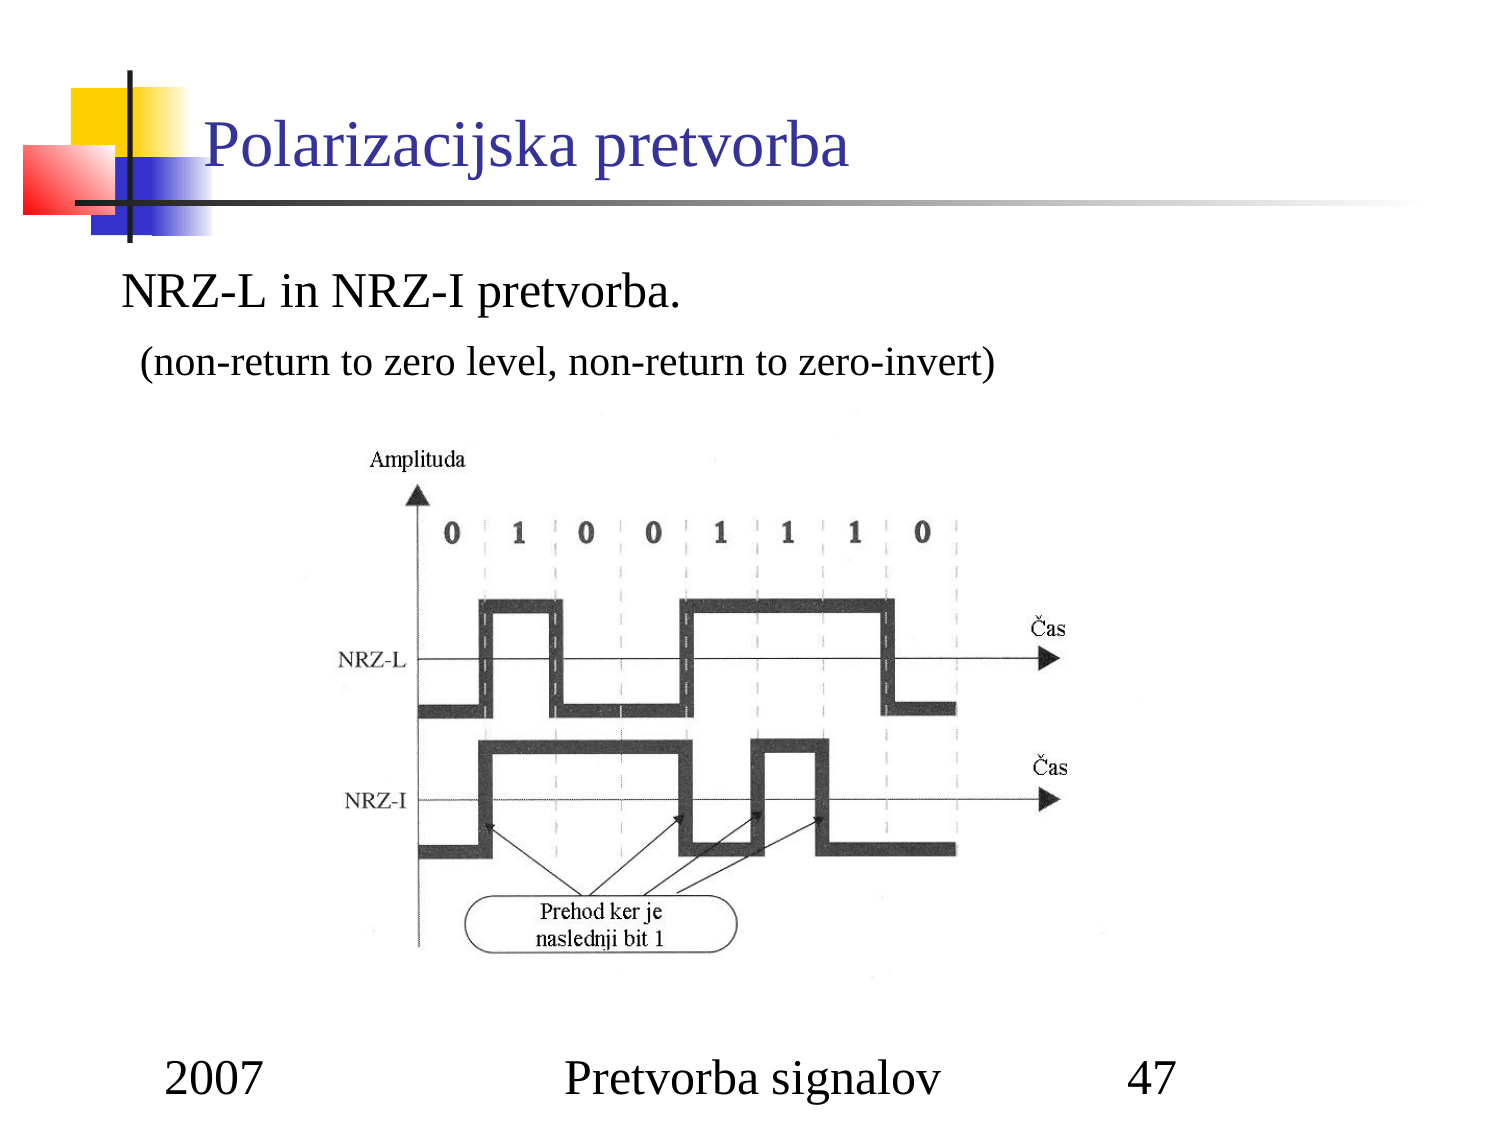

# Polarizacijska pretvorba
	NRZ-L in NRZ-I pretvorba.
(non-return to zero level, non-return to zero-invert)
2007
Pretvorba signalov
47